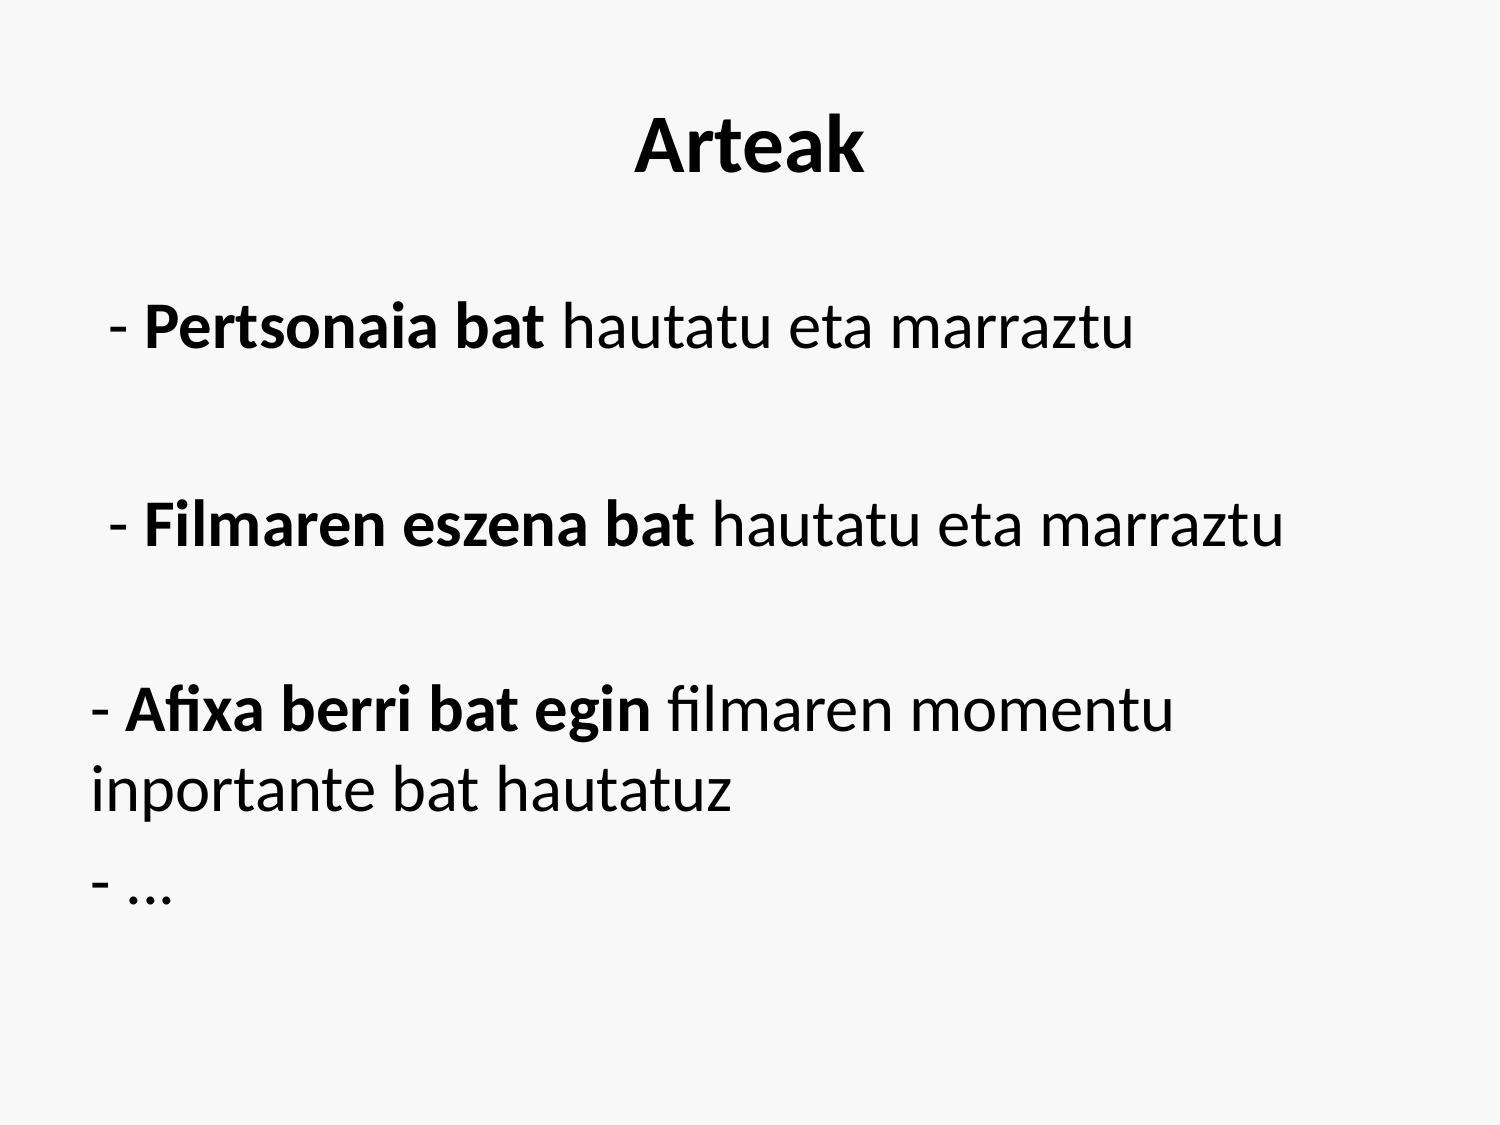

# Arteak
- Pertsonaia bat hautatu eta marraztu
- Filmaren eszena bat hautatu eta marraztu
- Afixa berri bat egin filmaren momentu inportante bat hautatuz
- ...